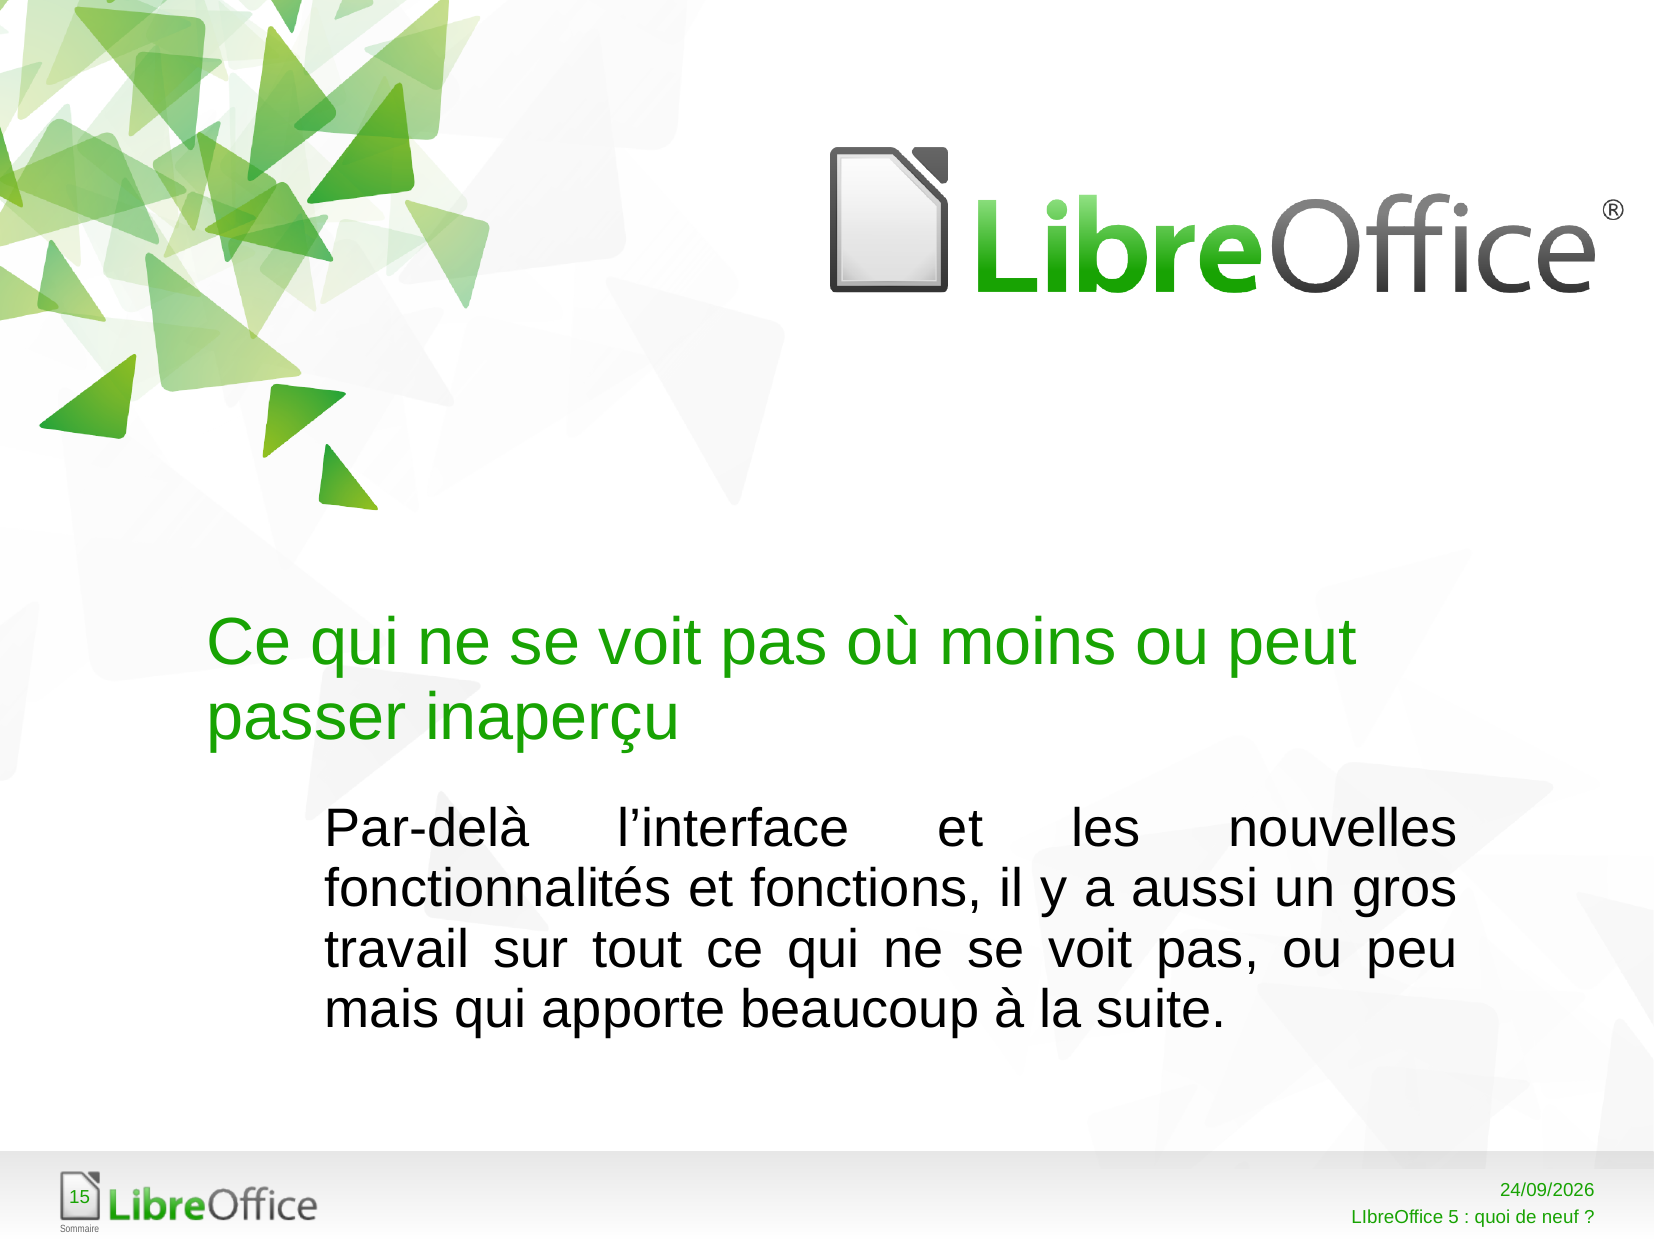

# Ce qui ne se voit pas où moins ou peut passer inaperçu
Par-delà l’interface et les nouvelles fonctionnalités et fonctions, il y a aussi un gros travail sur tout ce qui ne se voit pas, ou peu mais qui apporte beaucoup à la suite.
15
LIbreOffice 5 : quoi de neuf ?